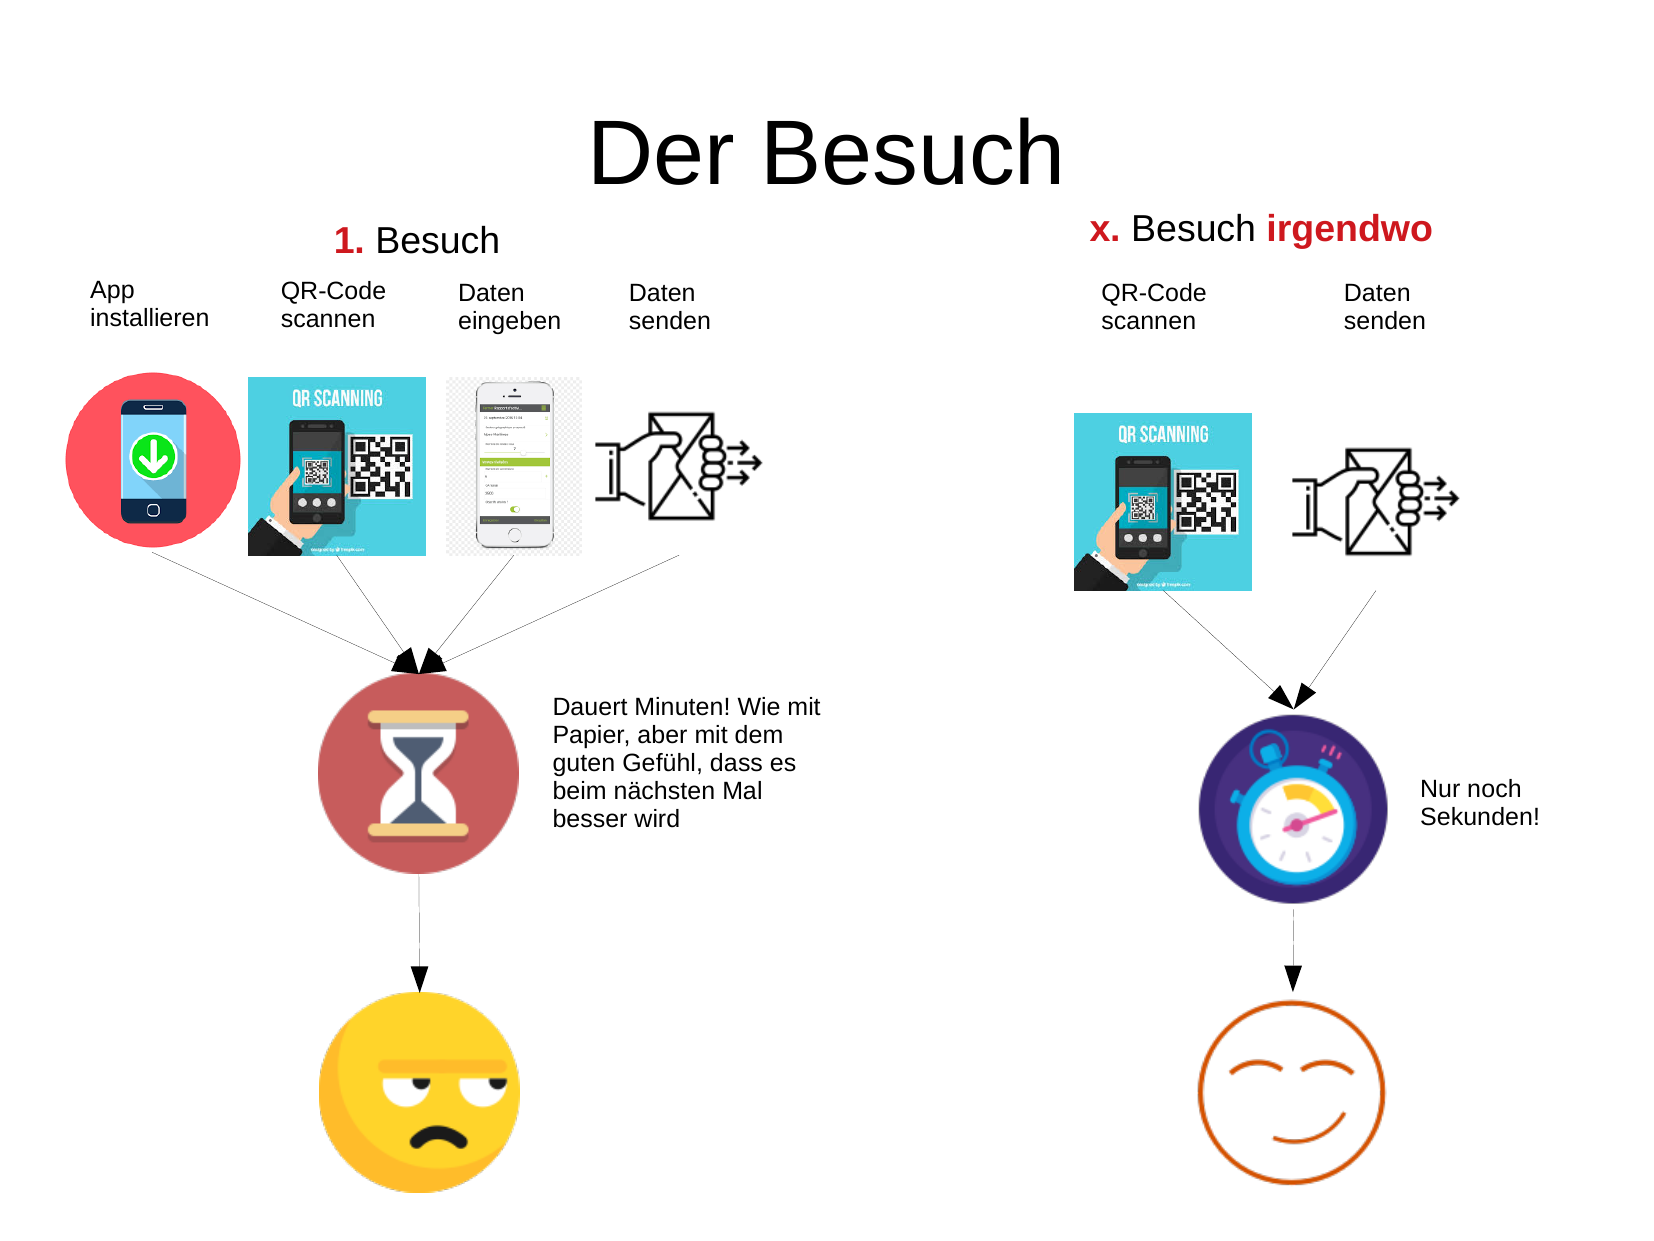

# Der Besuch
x. Besuch irgendwo
1. Besuch
App
installieren
QR-Code
scannen
Daten
eingeben
Daten
senden
QR-Code
scannen
Daten
senden
Dauert Minuten! Wie mit Papier, aber mit dem guten Gefühl, dass es beim nächsten Mal besser wird
Nur noch
Sekunden!